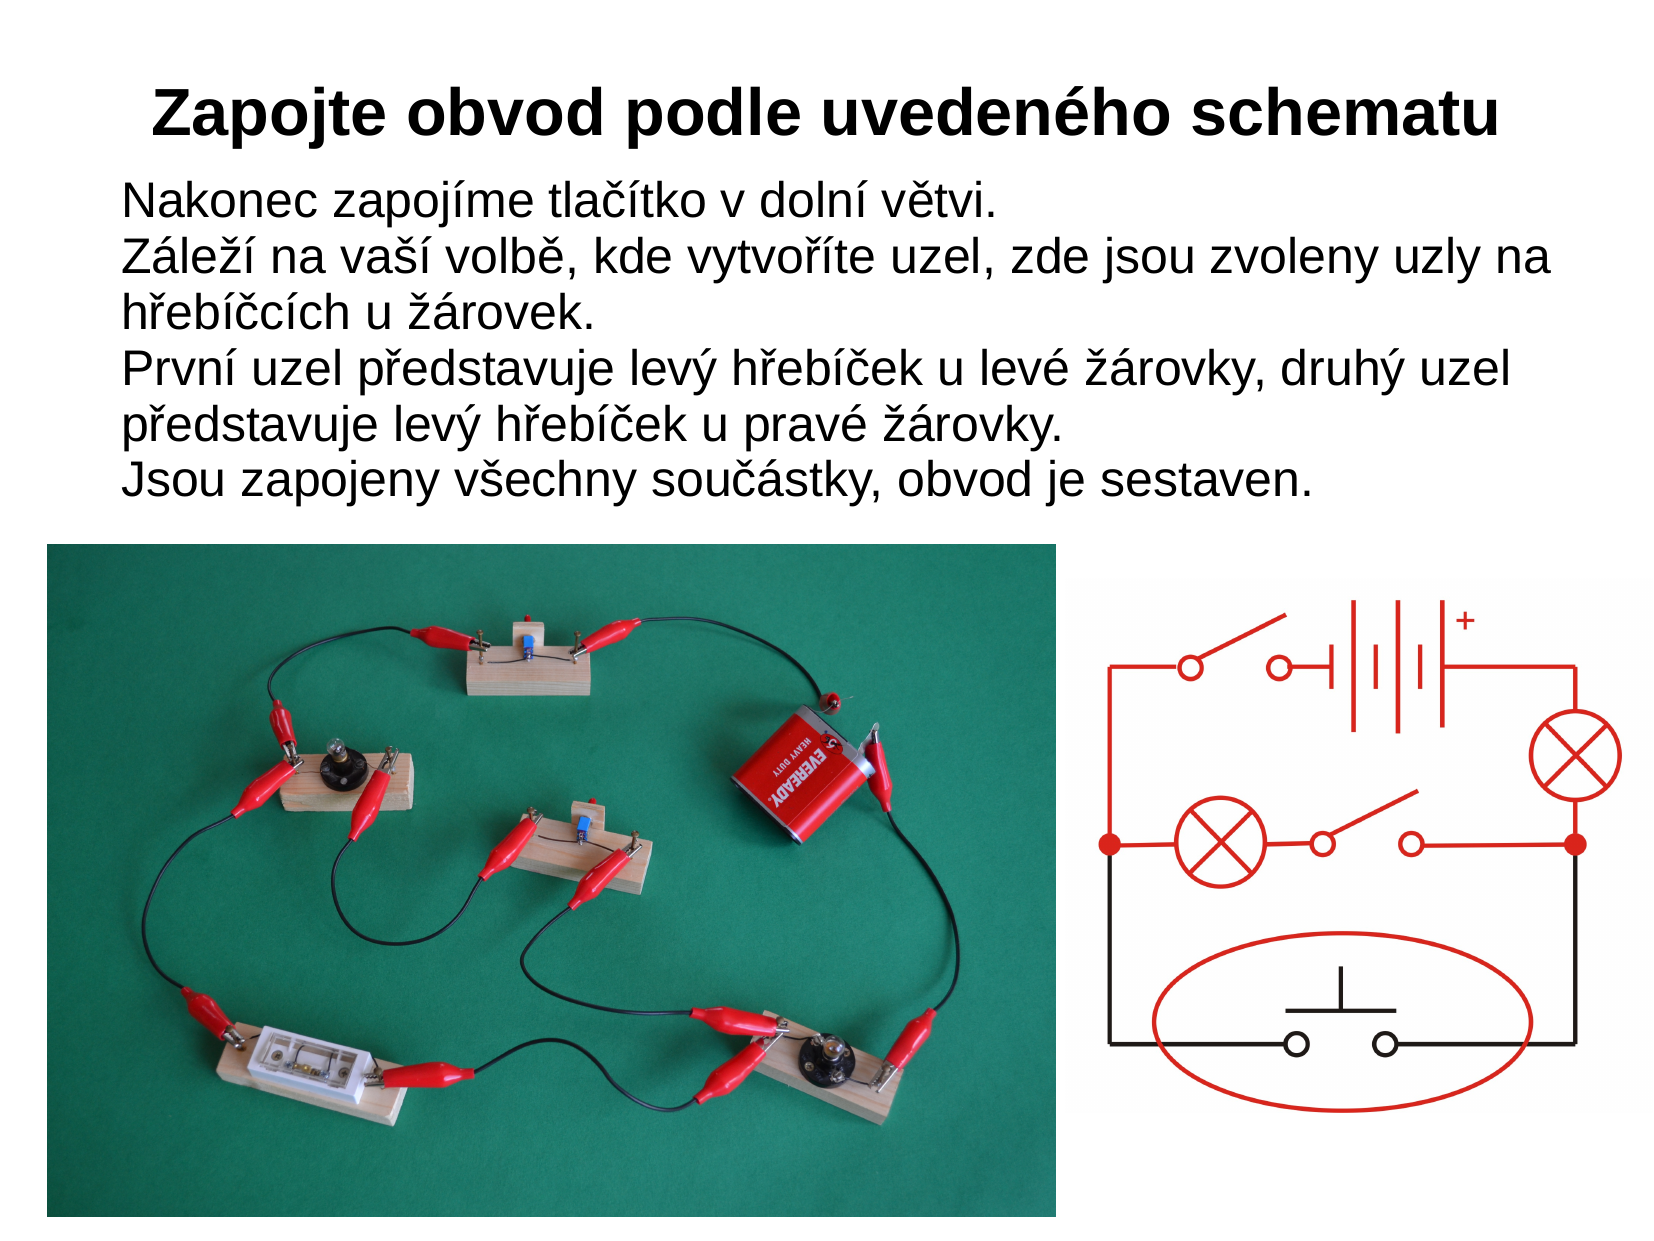

Zapojte obvod podle uvedeného schematu
Nakonec zapojíme tlačítko v dolní větvi.
Záleží na vaší volbě, kde vytvoříte uzel, zde jsou zvoleny uzly na hřebíčcích u žárovek.
První uzel představuje levý hřebíček u levé žárovky, druhý uzel představuje levý hřebíček u pravé žárovky.
Jsou zapojeny všechny součástky, obvod je sestaven.
#